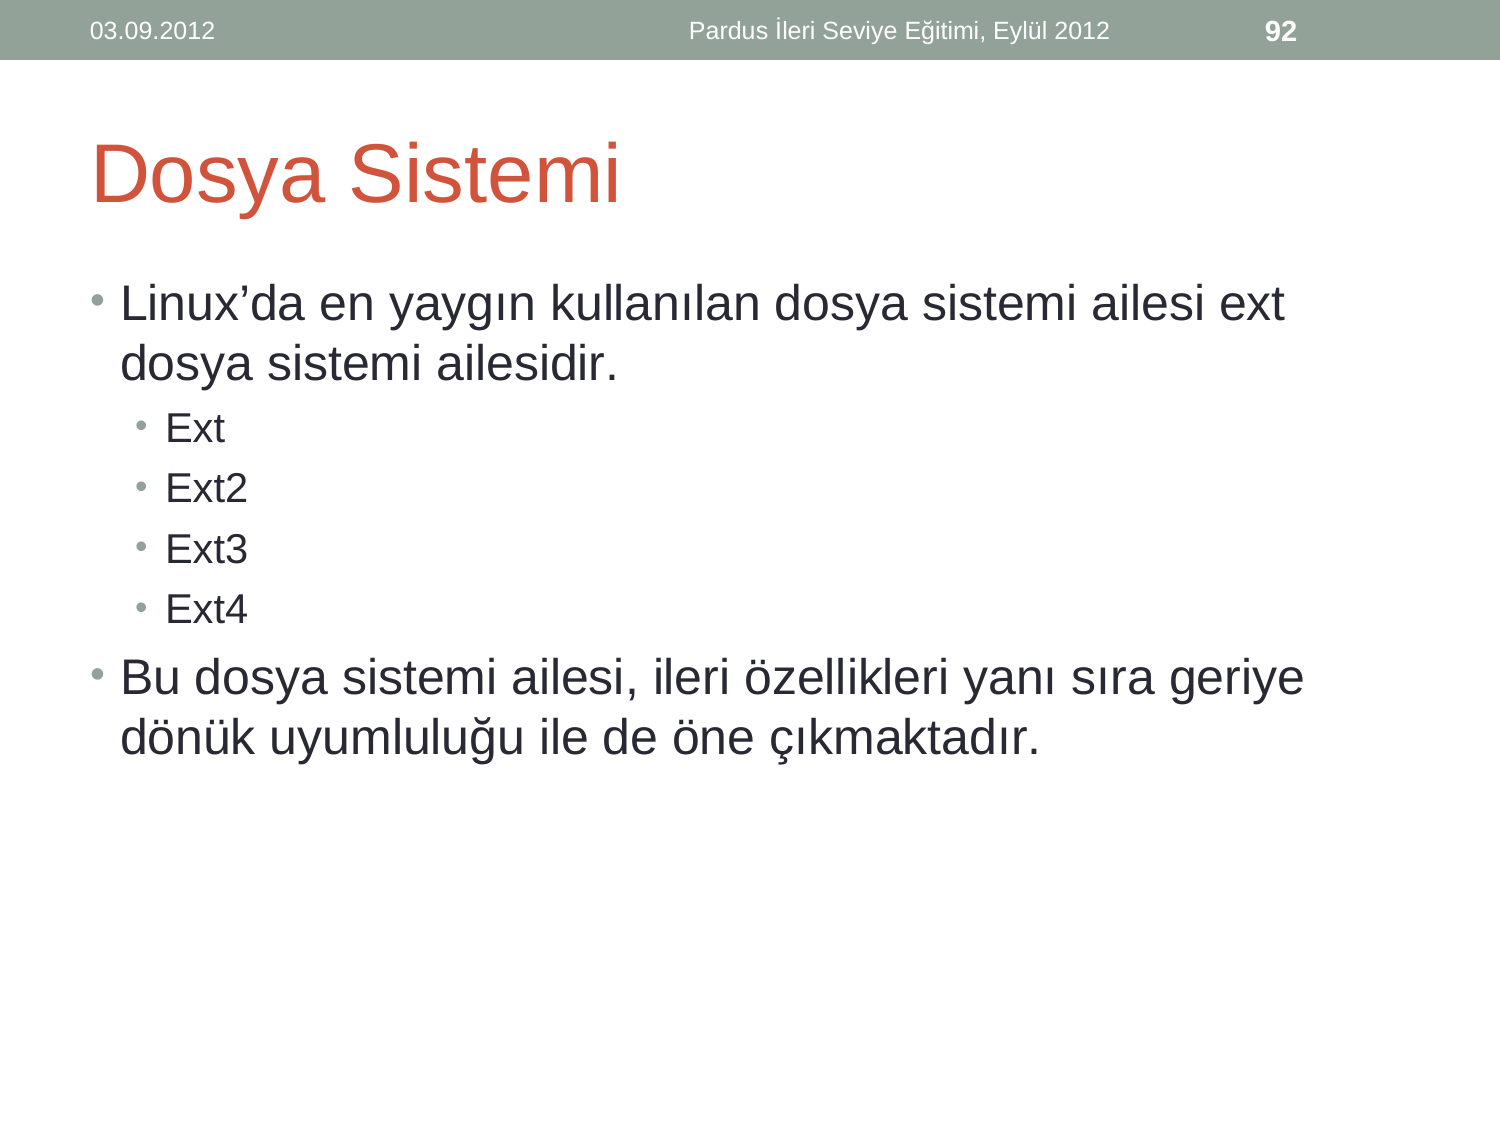

03.09.2012
Pardus İleri Seviye Eğitimi, Eylül 2012
# Dosya Sistemi
Linux’da en yaygın kullanılan dosya sistemi ailesi ext dosya sistemi ailesidir.
Ext
Ext2
Ext3
Ext4
Bu dosya sistemi ailesi, ileri özellikleri yanı sıra geriye dönük uyumluluğu ile de öne çıkmaktadır.